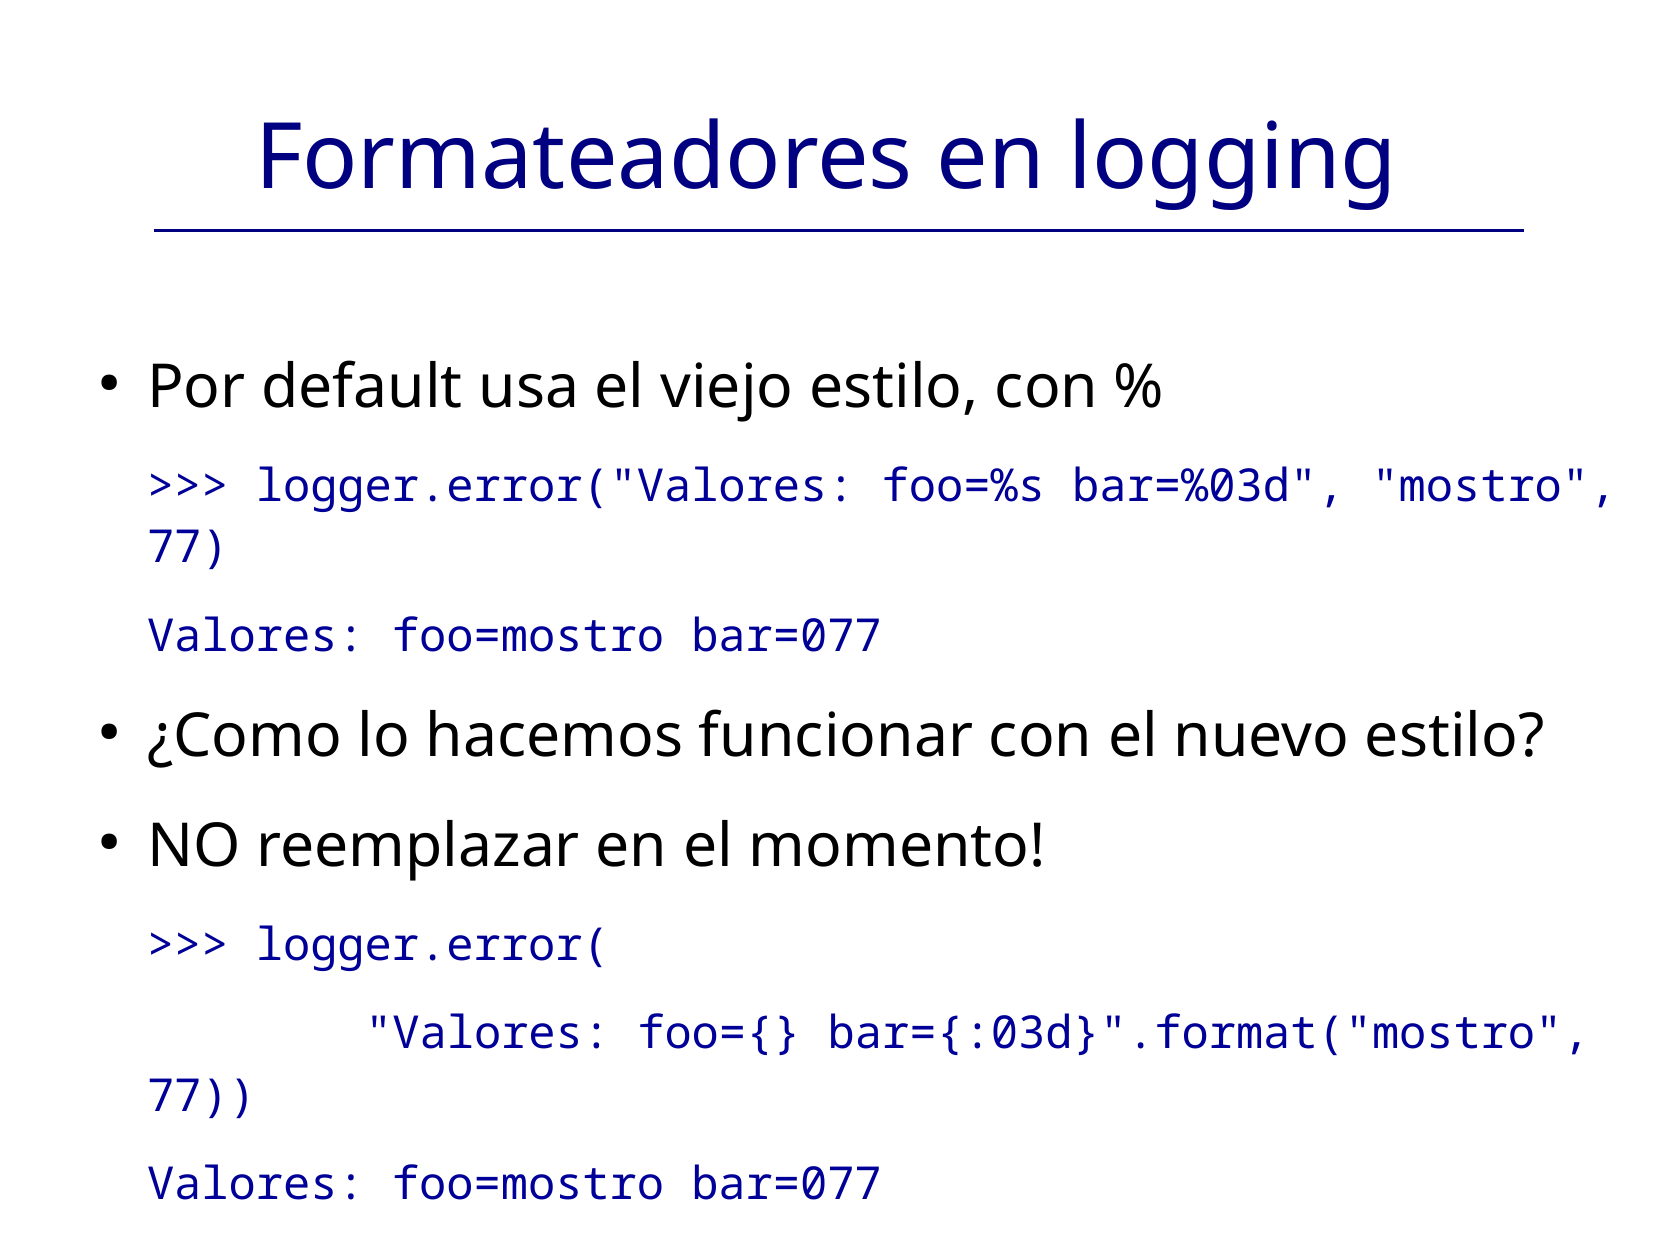

# Formateadores en logging
Por default usa el viejo estilo, con %
>>> logger.error("Valores: foo=%s bar=%03d", "mostro", 77)
Valores: foo=mostro bar=077
¿Como lo hacemos funcionar con el nuevo estilo?
NO reemplazar en el momento!
>>> logger.error(
 "Valores: foo={} bar={:03d}".format("mostro", 77))
Valores: foo=mostro bar=077